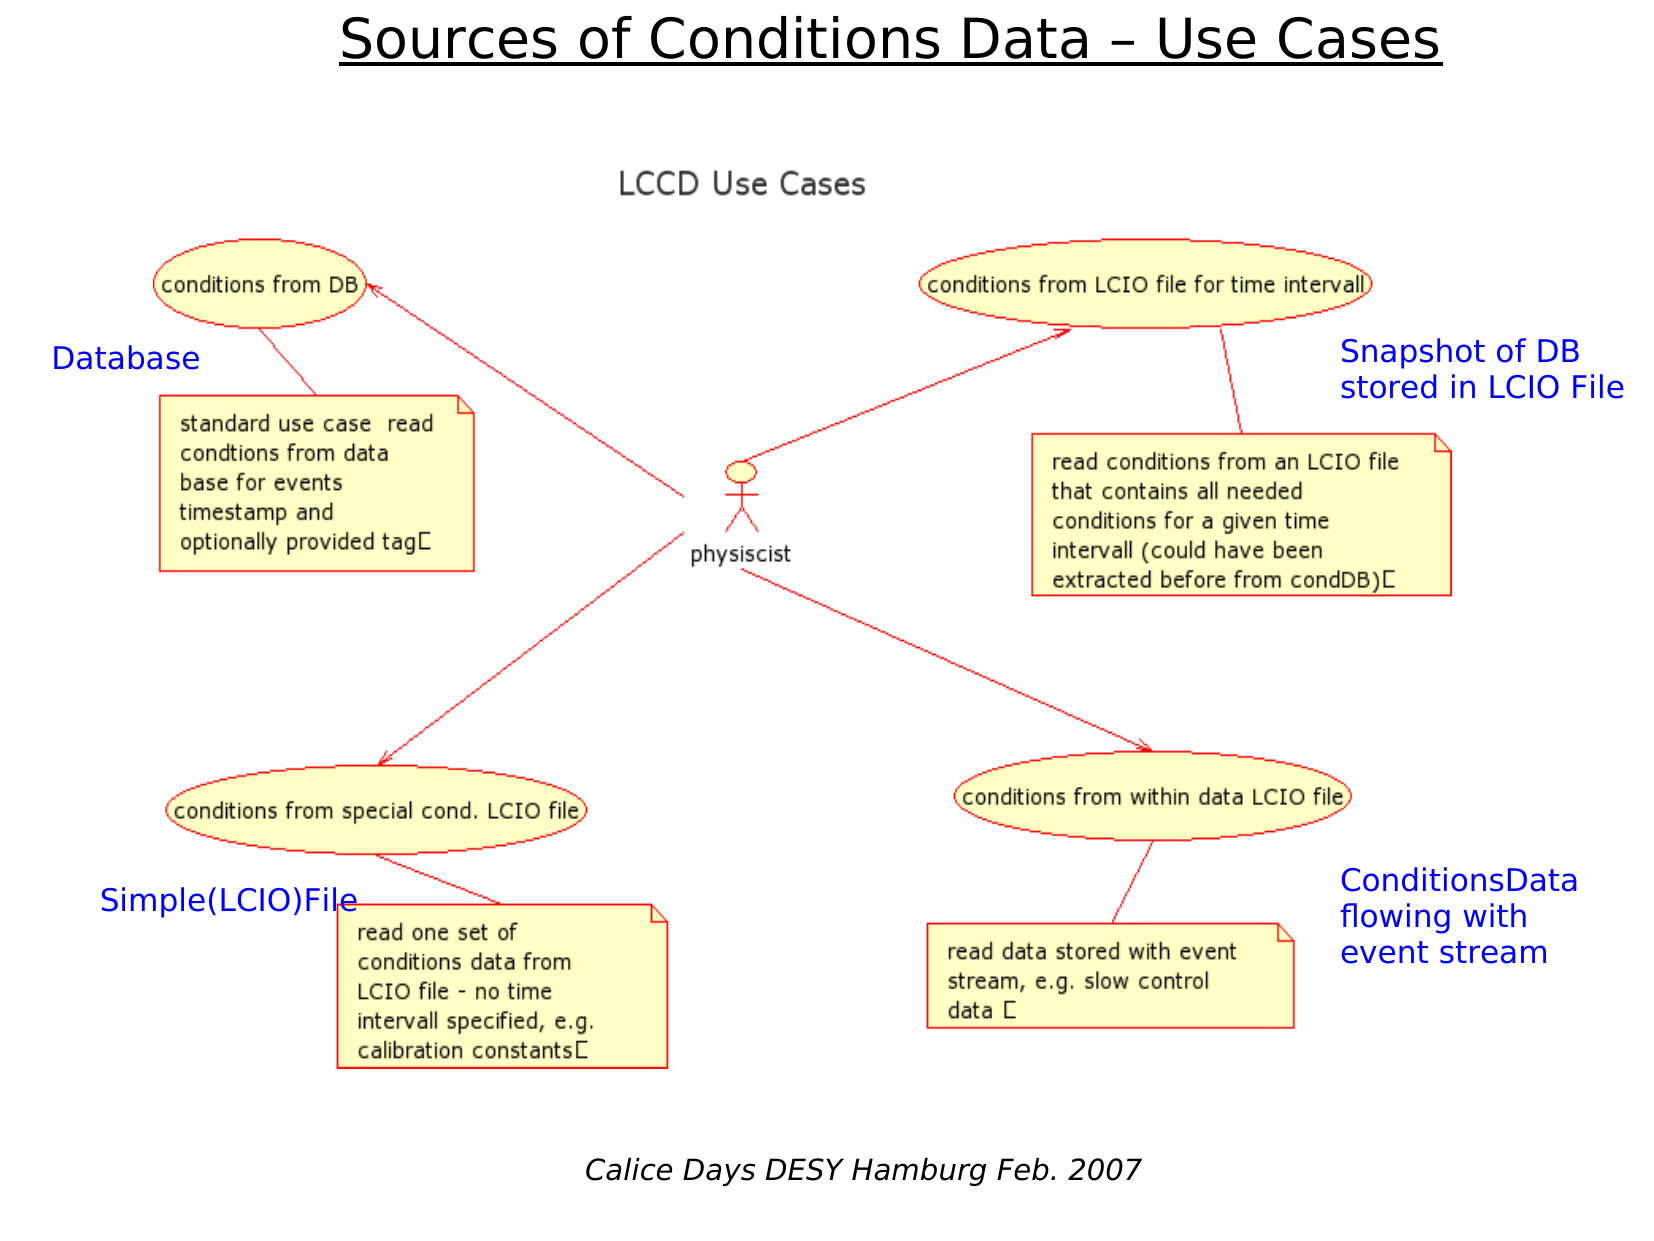

Sources of Conditions Data – Use Cases
Snapshot of DB
stored in LCIO File
Database
ConditionsData
flowing with
event stream
Simple(LCIO)File